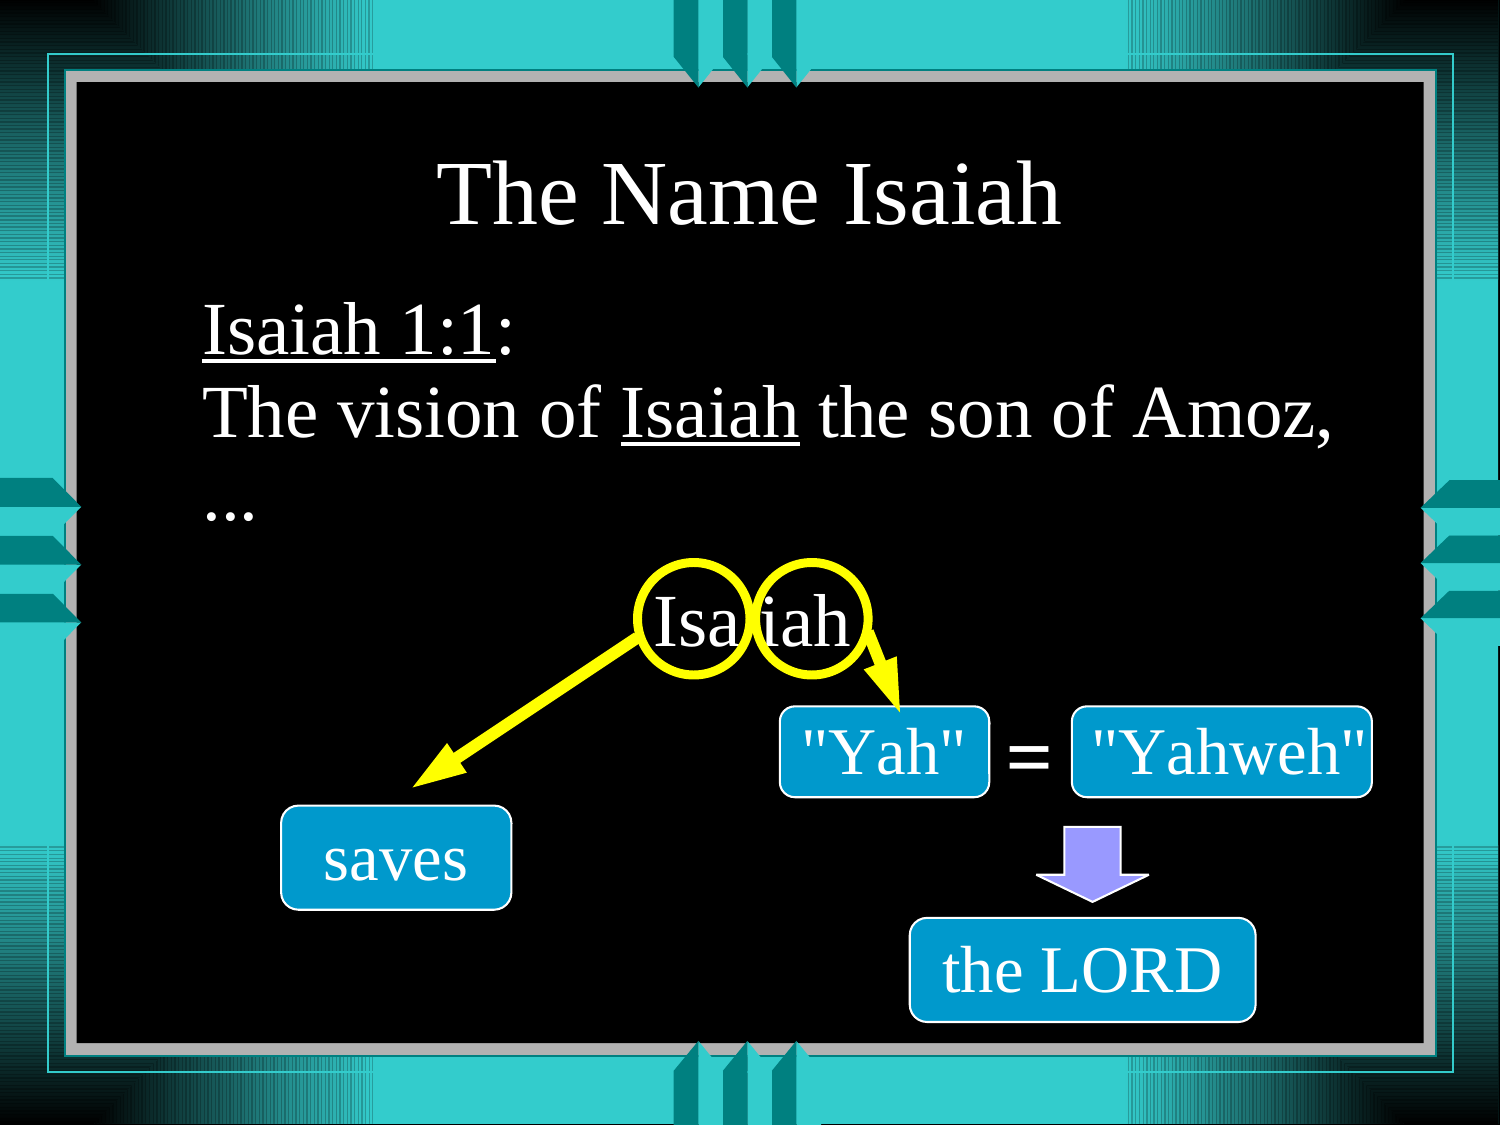

# The Name Isaiah
Isaiah 1:1:
The vision of Isaiah the son of Amoz, ...
Isa iah
"Yah"
saves
=
"Yahweh"
the LORD